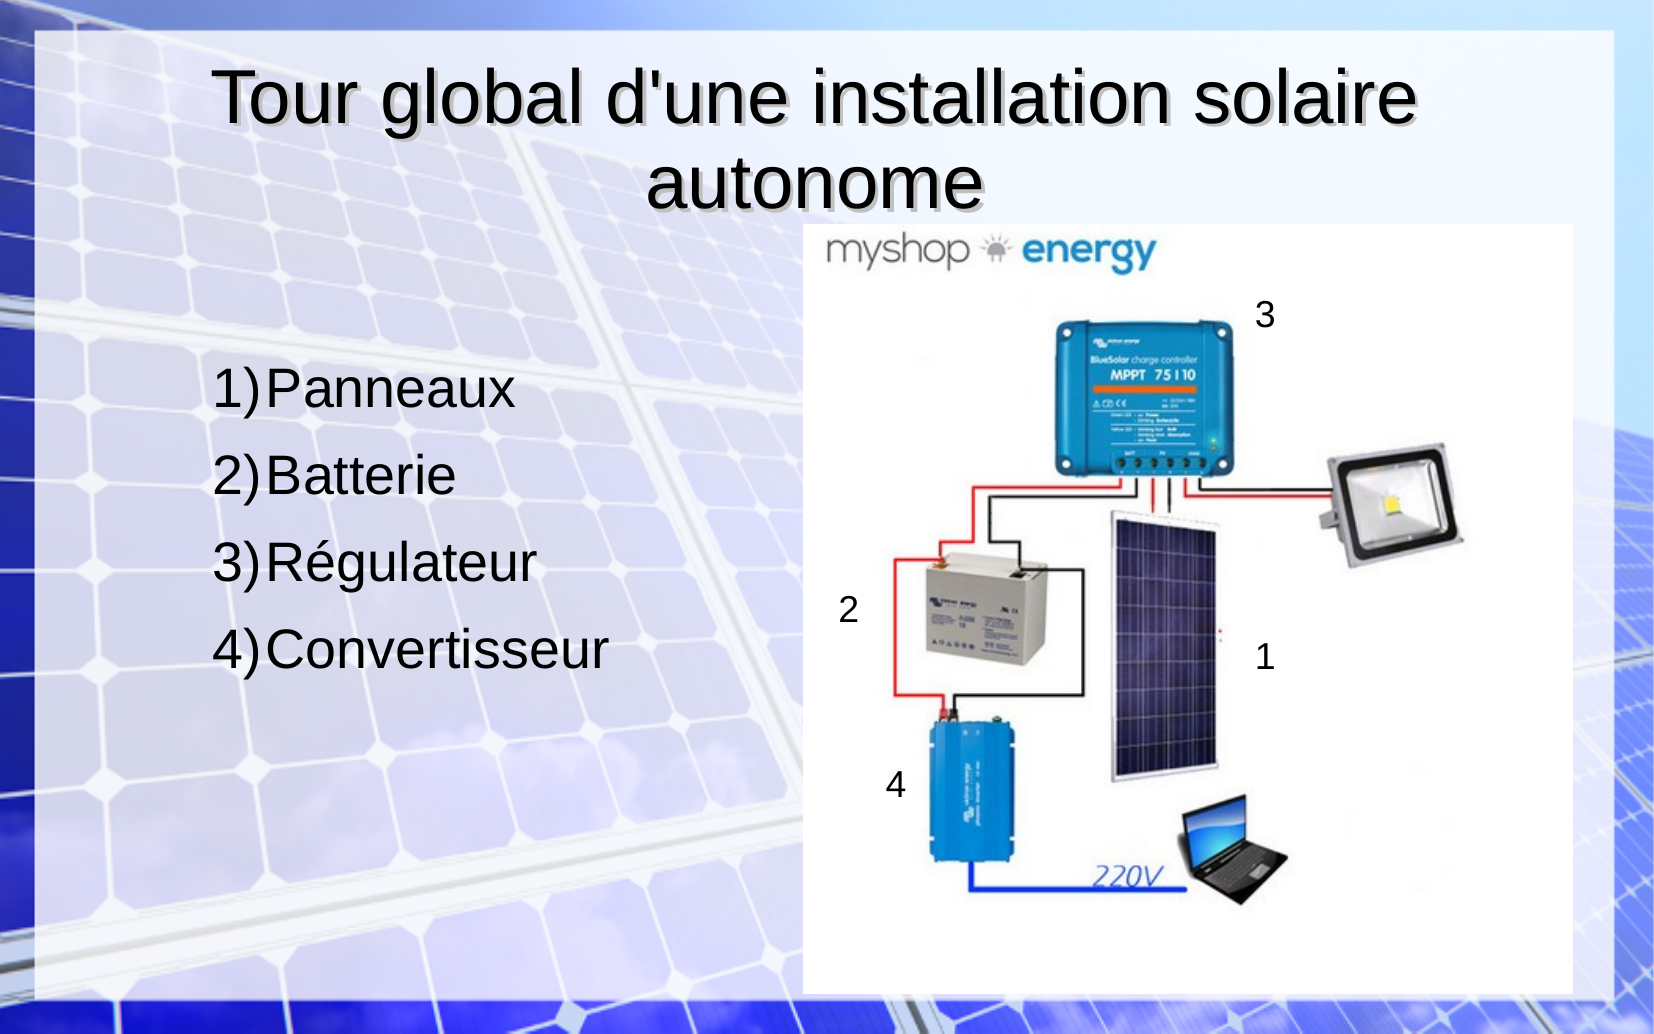

# Tour global d'une installation solaire autonome
3
Panneaux
Batterie
Régulateur
Convertisseur
2
1
4